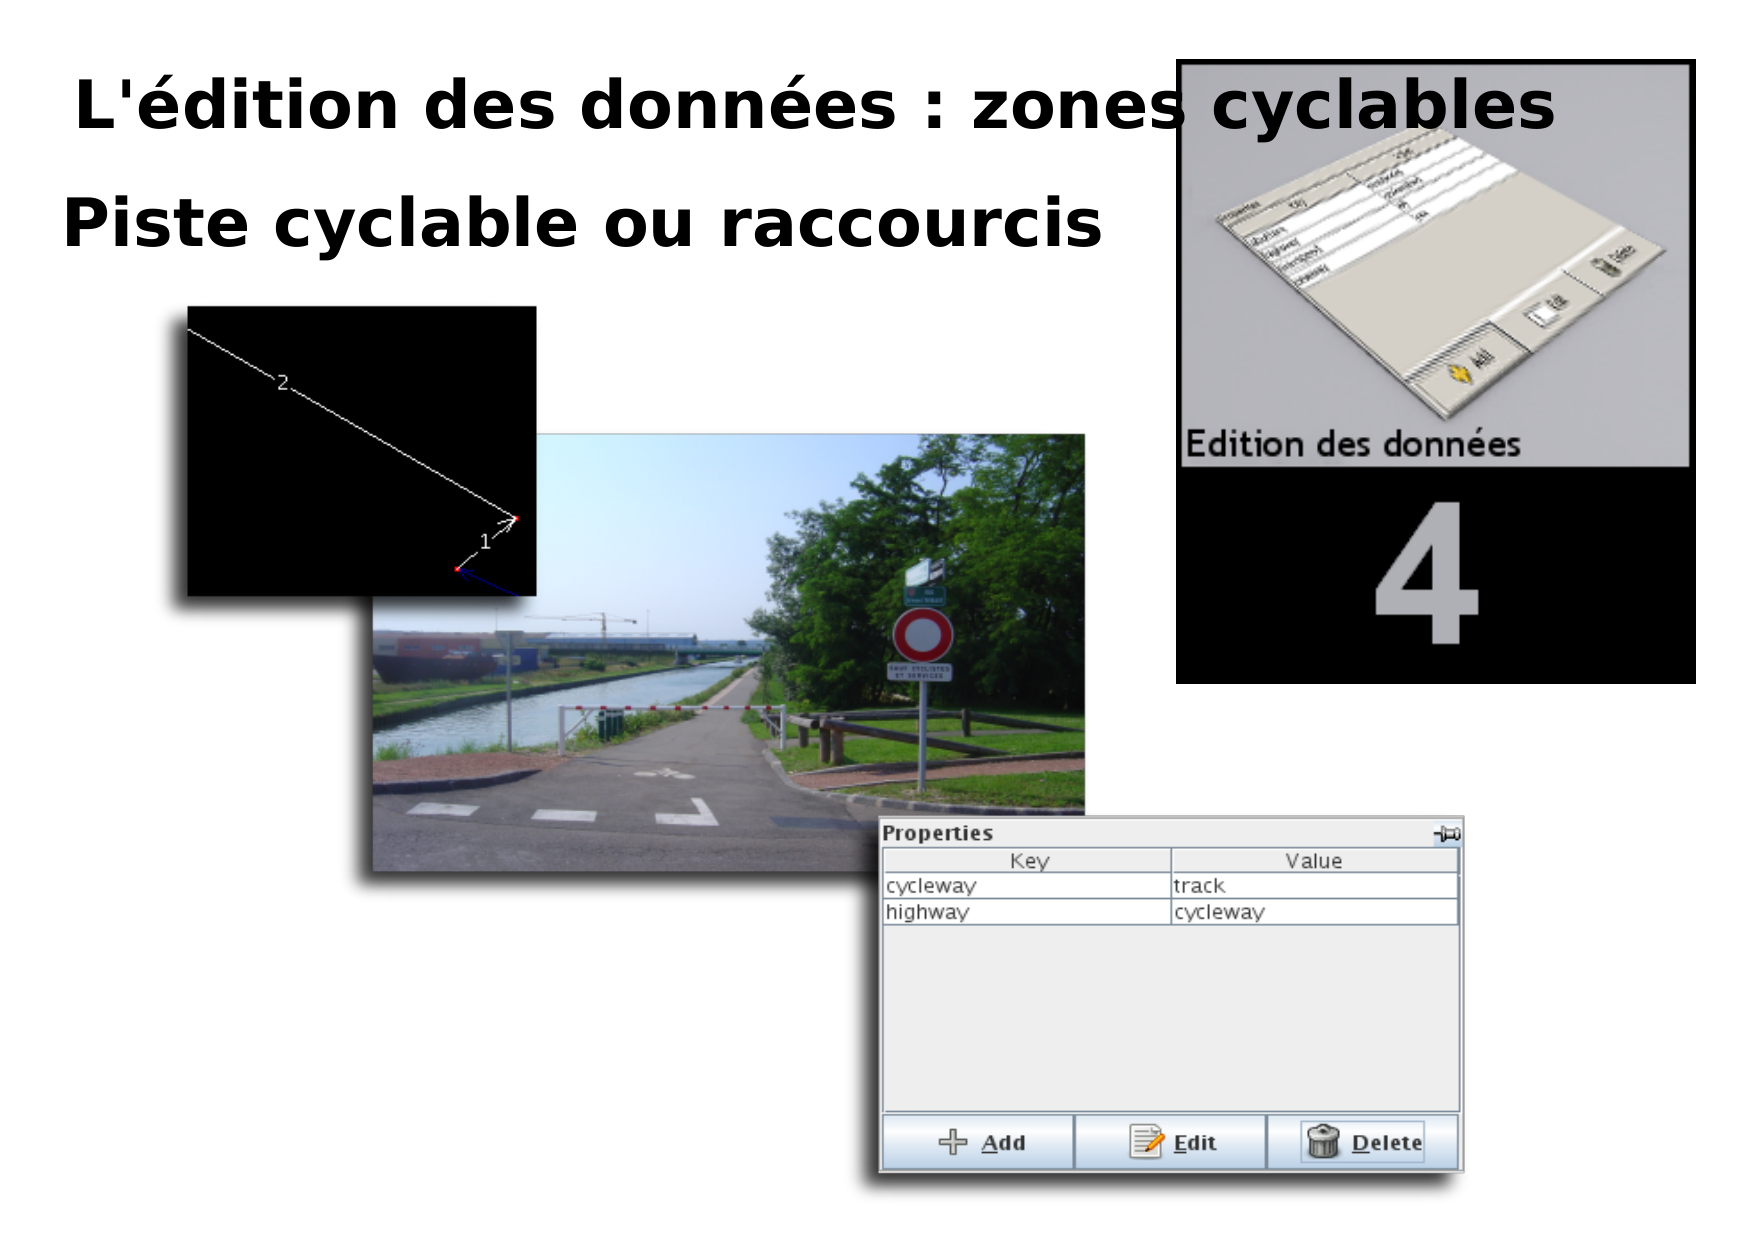

L'édition des données : zones cyclables
Piste cyclable ou raccourcis